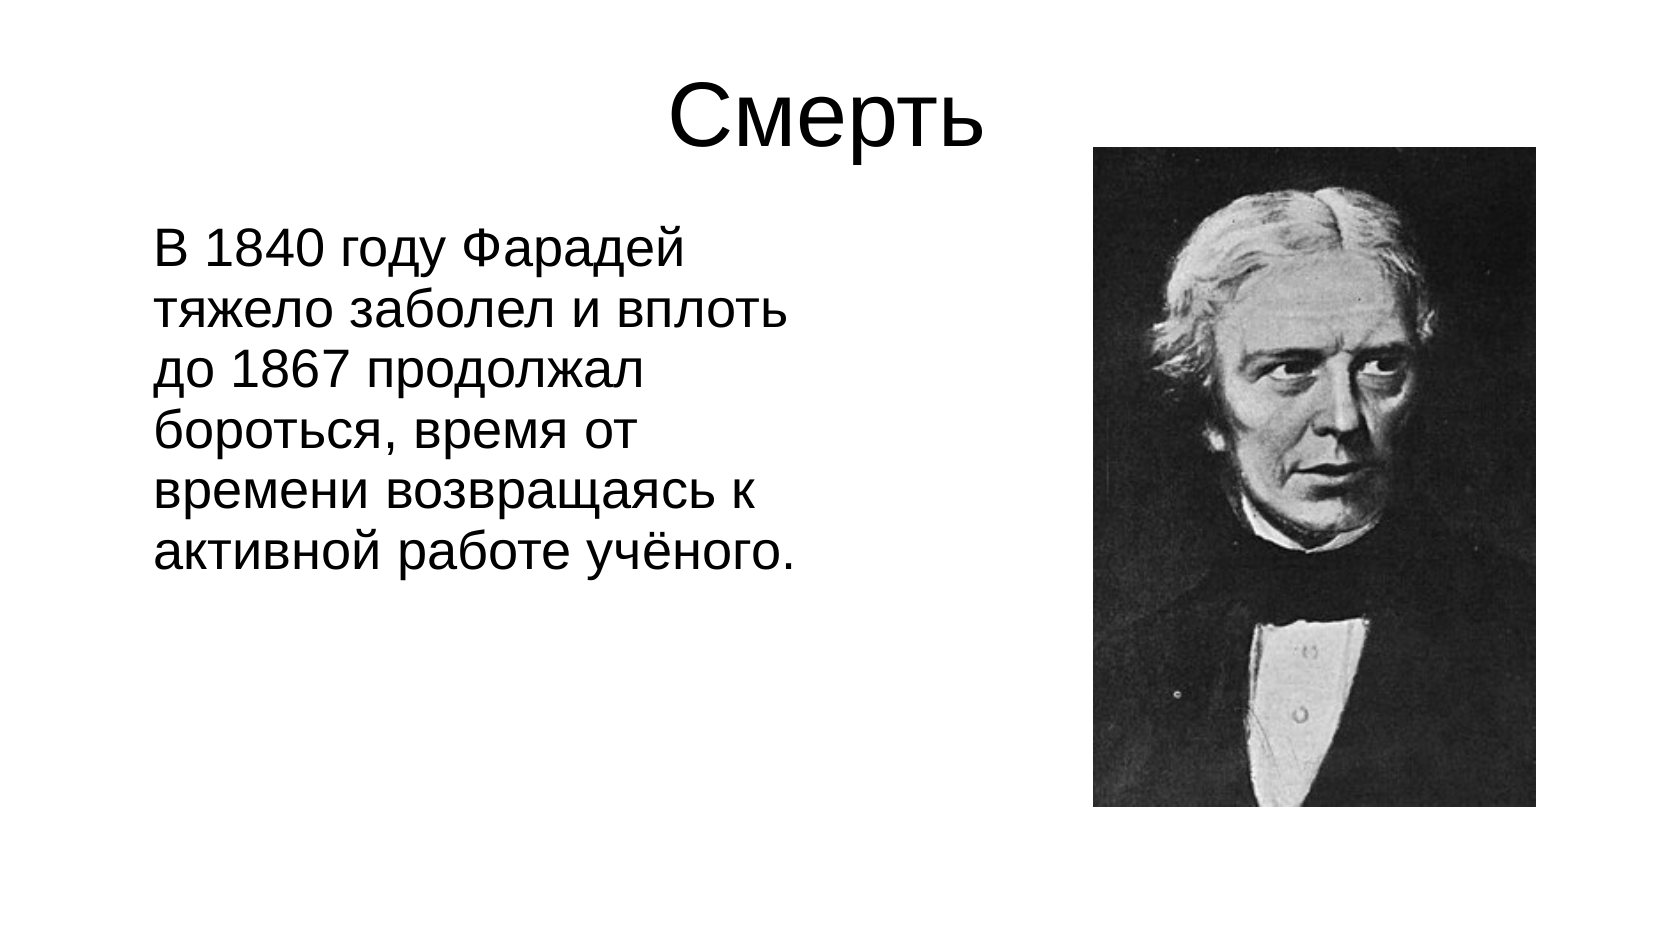

# Смерть
В 1840 году Фарадей тяжело заболел и вплоть до 1867 продолжал бороться, время от времени возвращаясь к активной работе учёного.